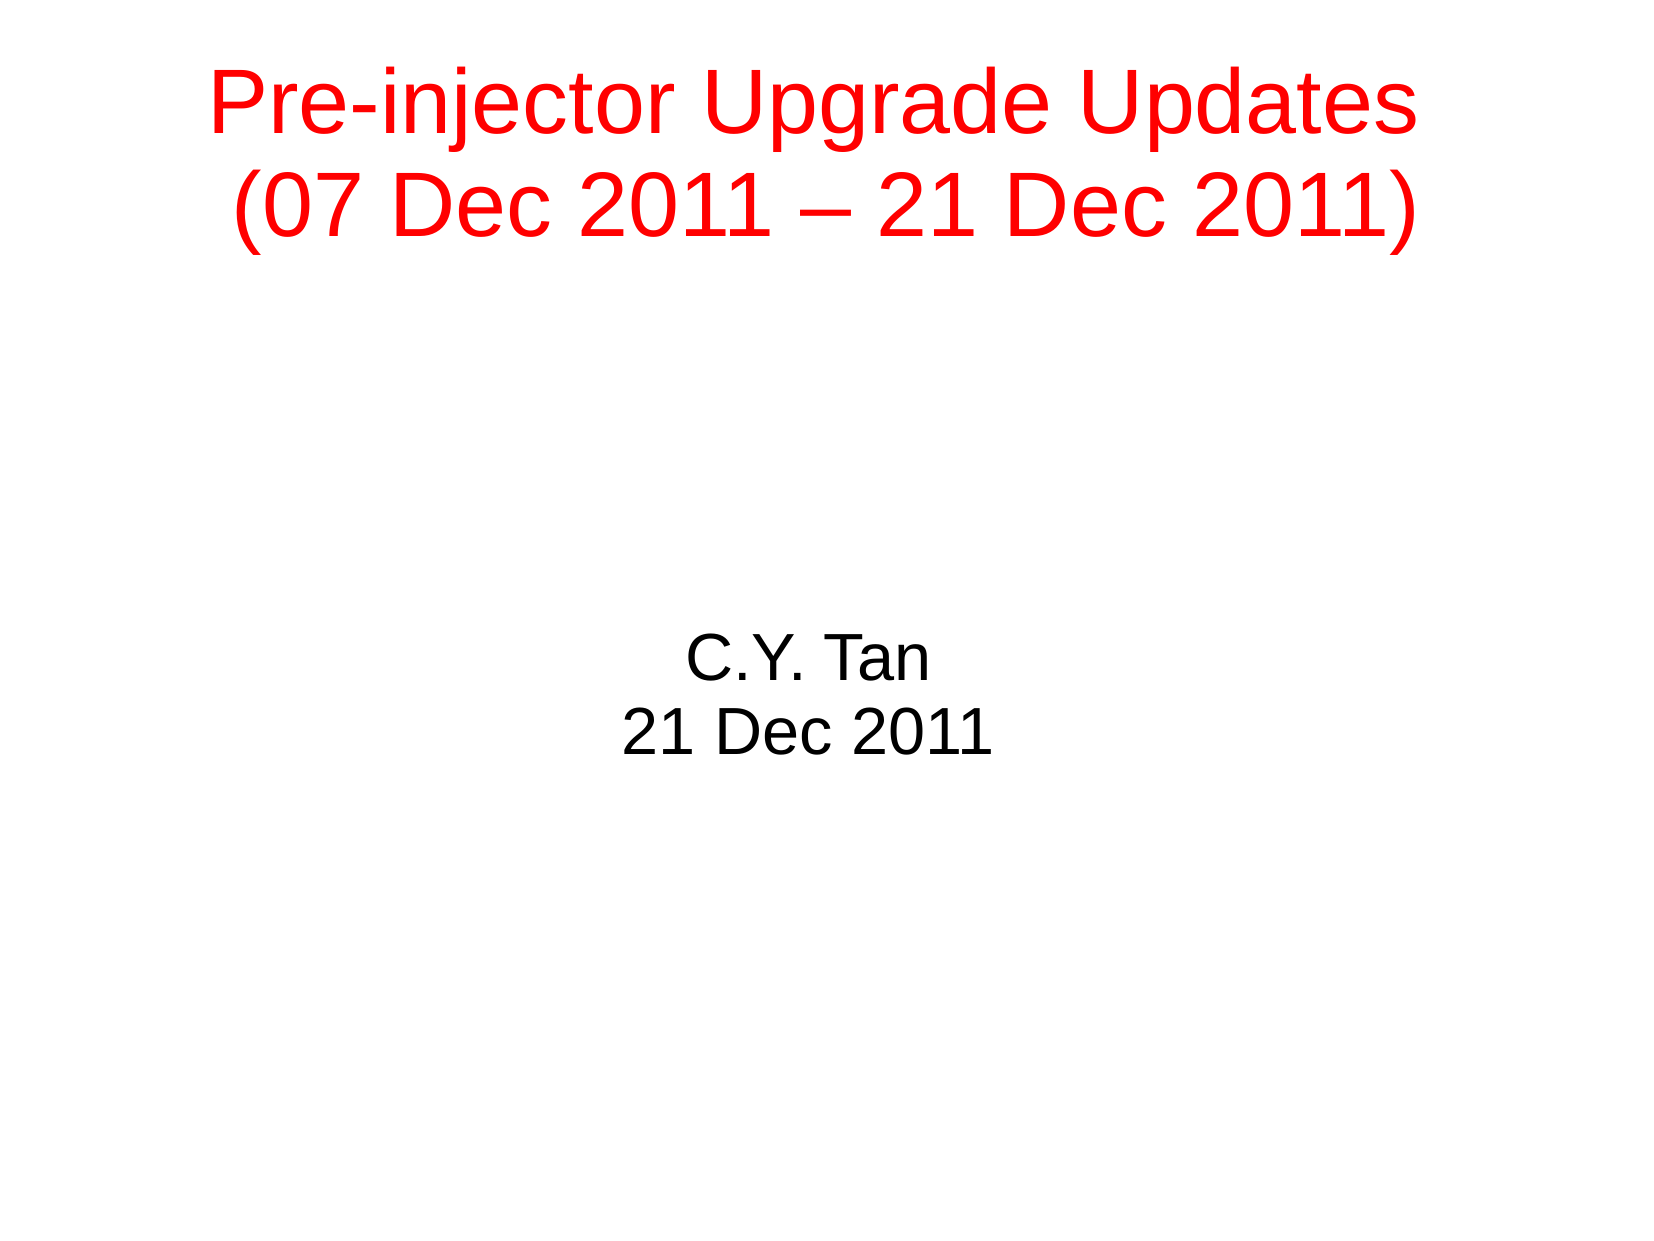

# Pre-injector Upgrade Updates (07 Dec 2011 – 21 Dec 2011)
C.Y. Tan
21 Dec 2011